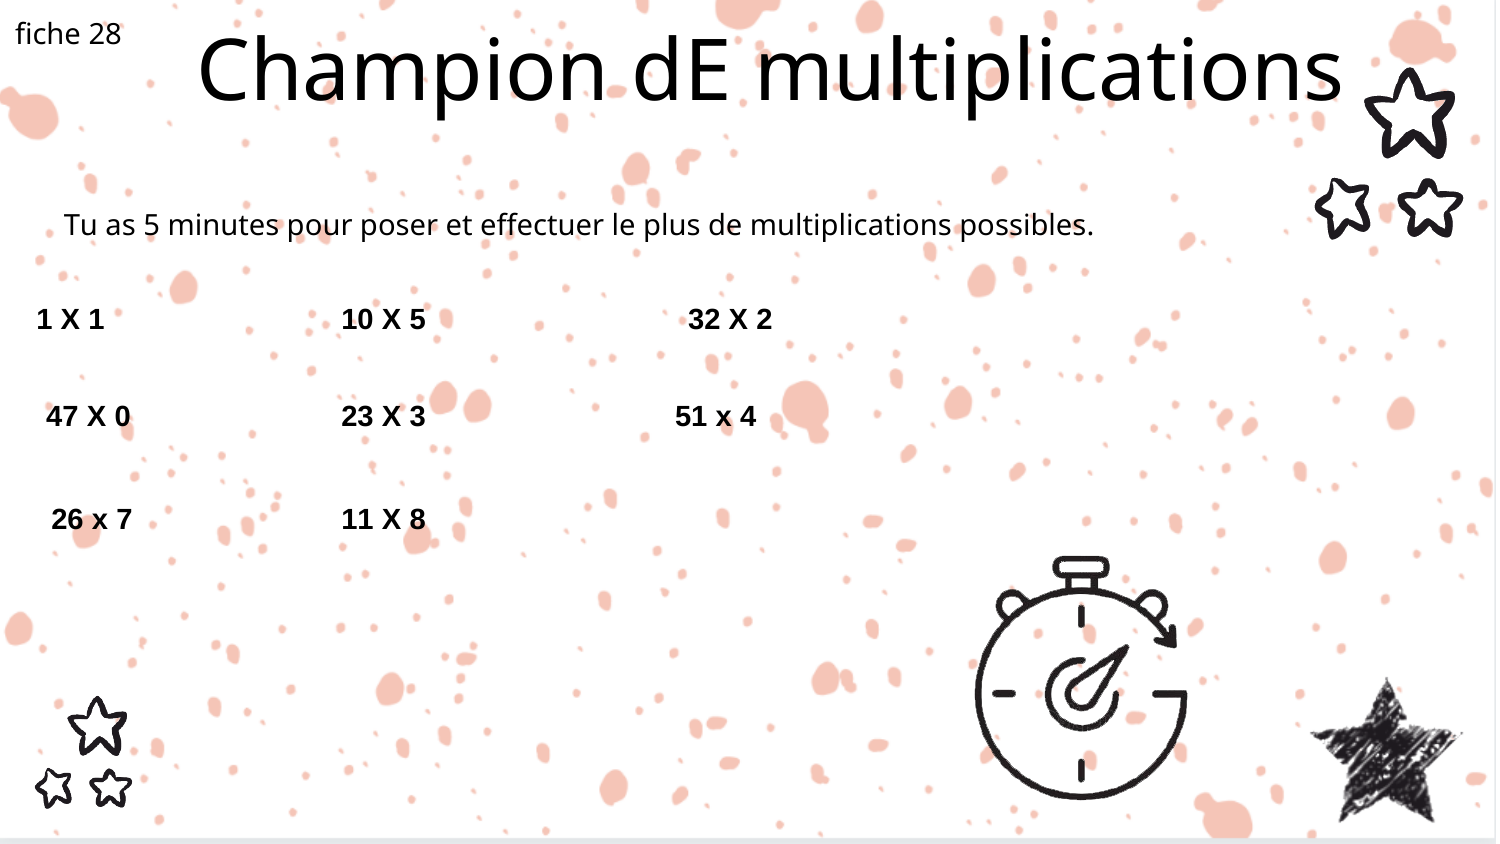

fiche 28
Champion dE multiplications
Tu as 5 minutes pour poser et effectuer le plus de multiplications possibles.
1 X 1
10 X 5
32 X 2
47 X 0
23 X 3
51 x 4
26 x 7
11 X 8